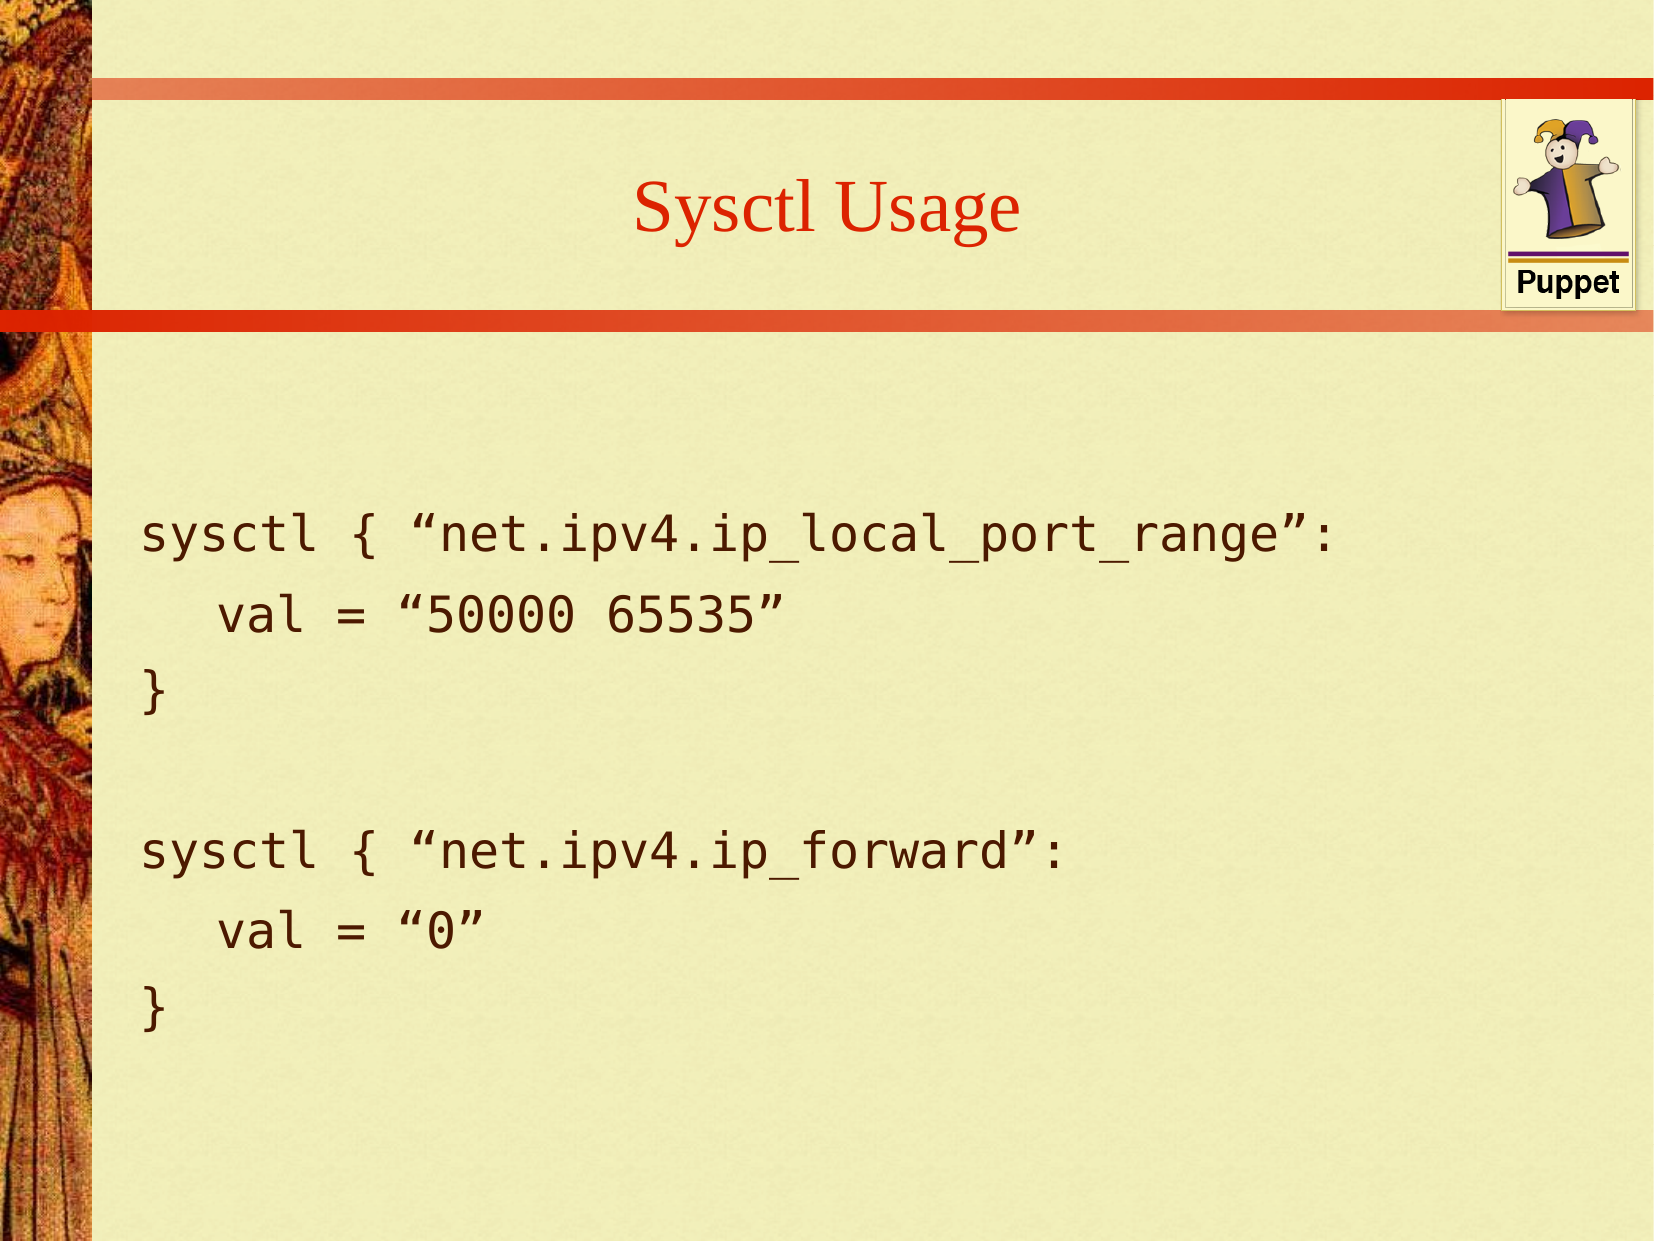

# Sysctl Usage
sysctl { “net.ipv4.ip_local_port_range”:
val = “50000 65535”
}
sysctl { “net.ipv4.ip_forward”:
val = “0”
}